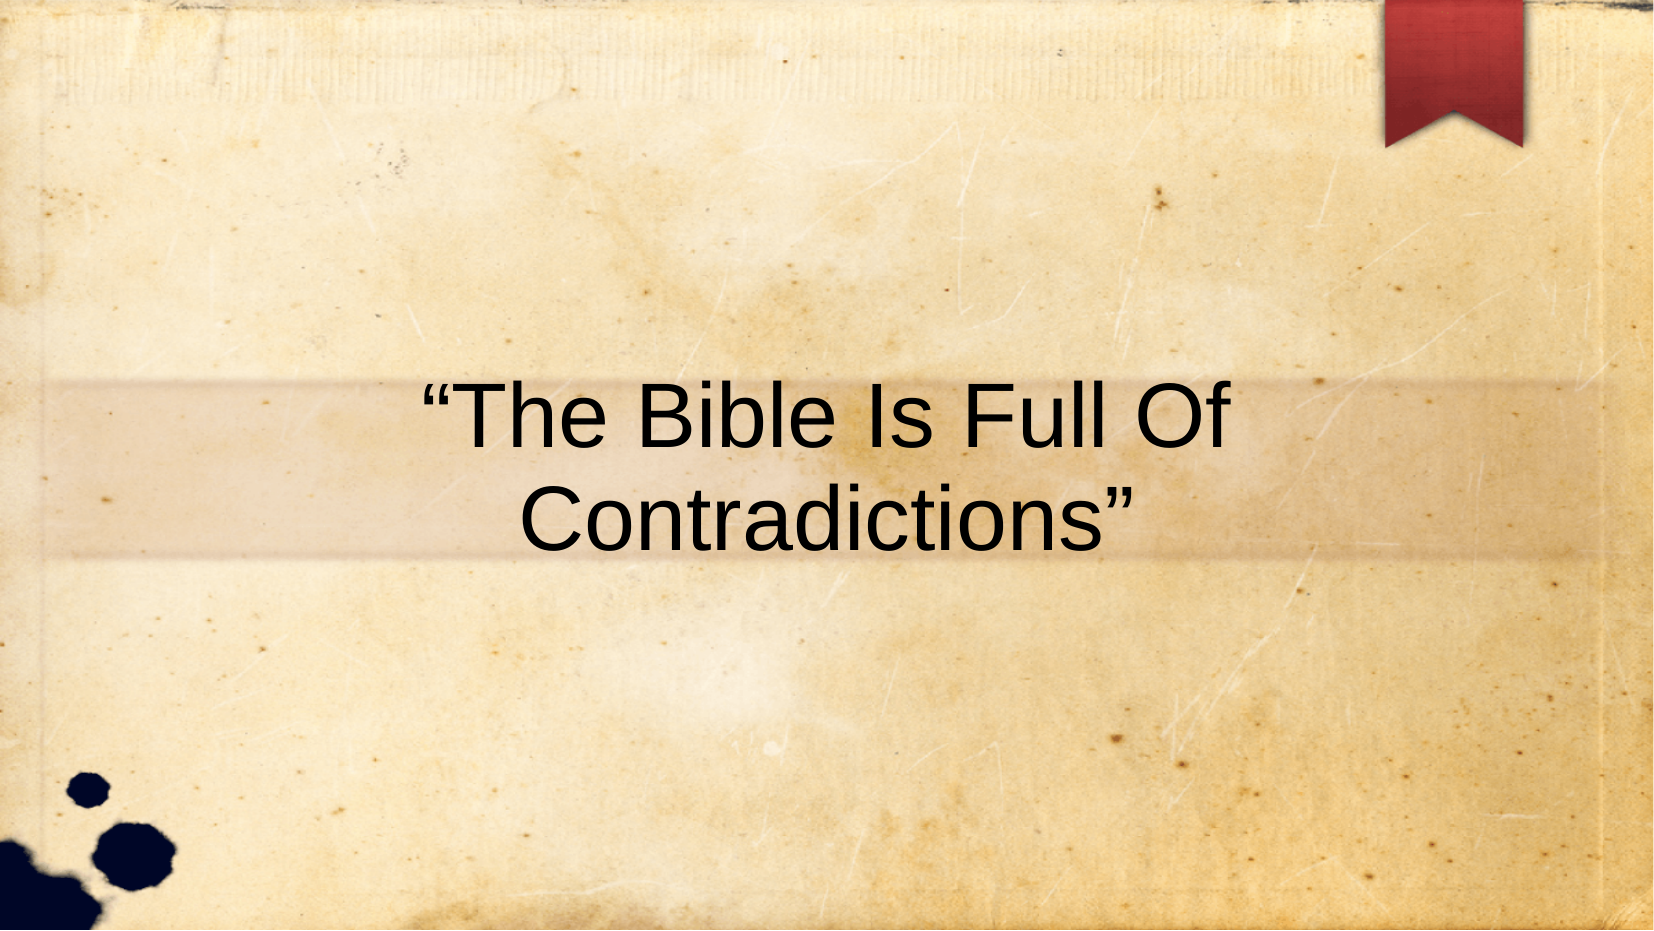

# “The Bible Is Full Of Contradictions”